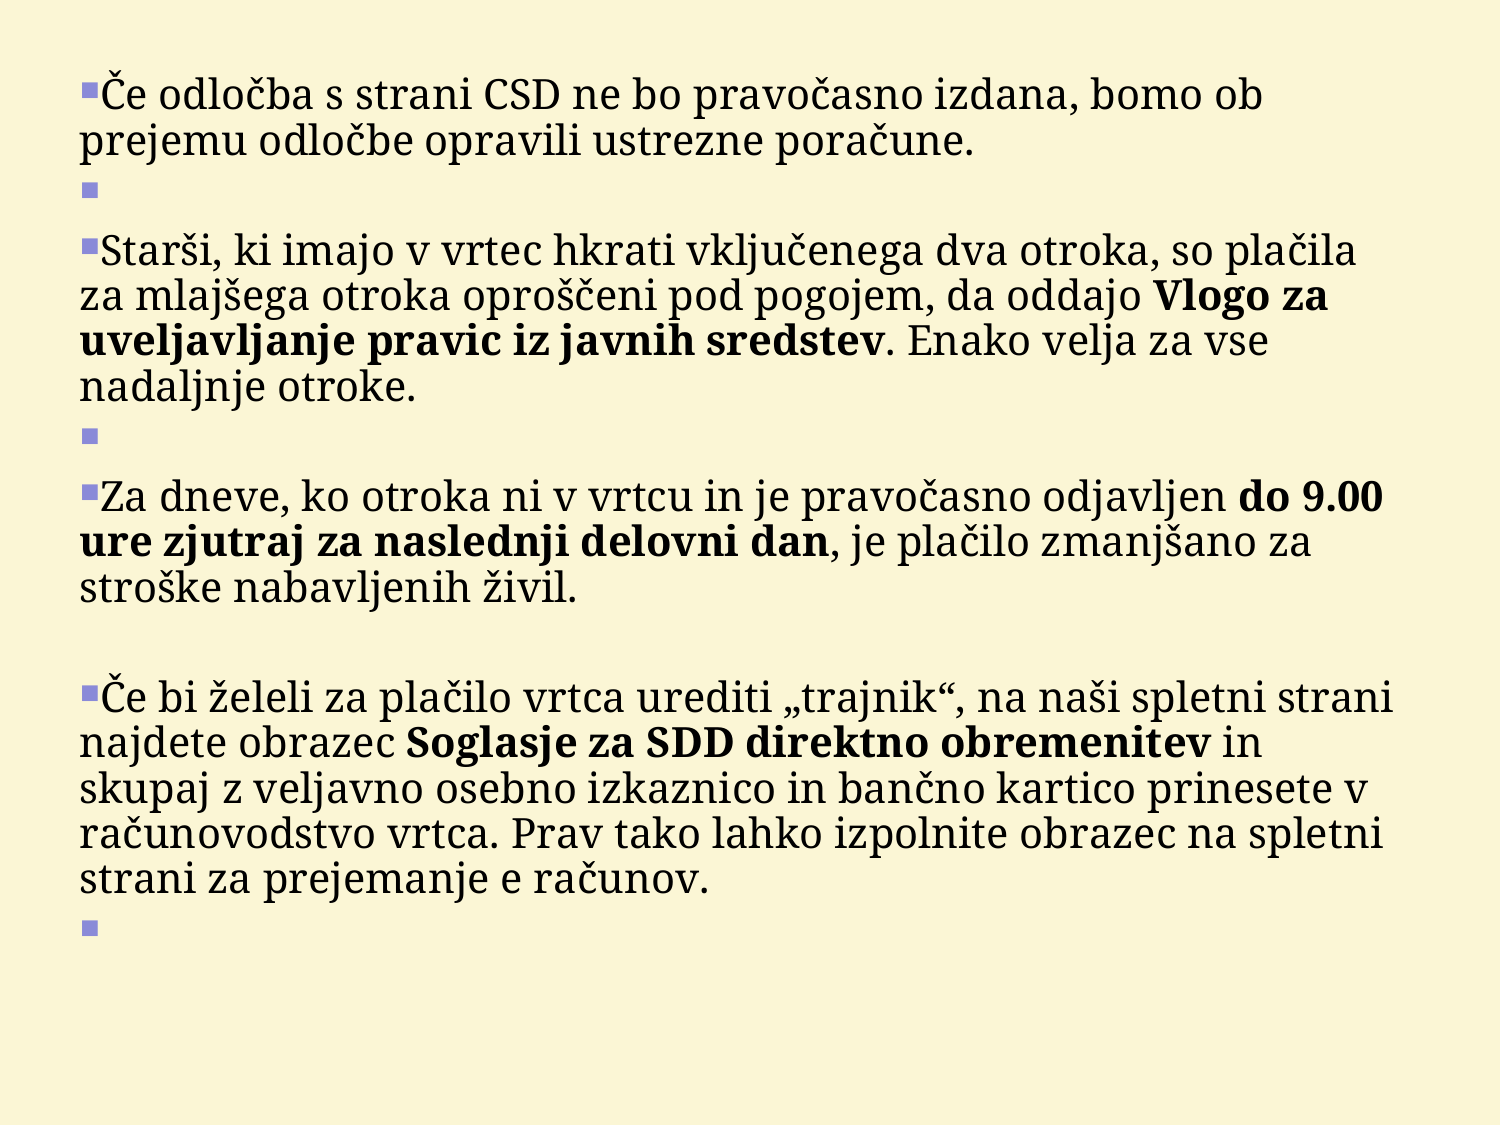

# Če odločba s strani CSD ne bo pravočasno izdana, bomo ob prejemu odločbe opravili ustrezne poračune.
Starši, ki imajo v vrtec hkrati vključenega dva otroka, so plačila za mlajšega otroka oproščeni pod pogojem, da oddajo Vlogo za uveljavljanje pravic iz javnih sredstev. Enako velja za vse nadaljnje otroke.
Za dneve, ko otroka ni v vrtcu in je pravočasno odjavljen do 9.00 ure zjutraj za naslednji delovni dan, je plačilo zmanjšano za stroške nabavljenih živil.
Če bi želeli za plačilo vrtca urediti „trajnik“, na naši spletni strani najdete obrazec Soglasje za SDD direktno obremenitev in skupaj z veljavno osebno izkaznico in bančno kartico prinesete v računovodstvo vrtca. Prav tako lahko izpolnite obrazec na spletni strani za prejemanje e računov.